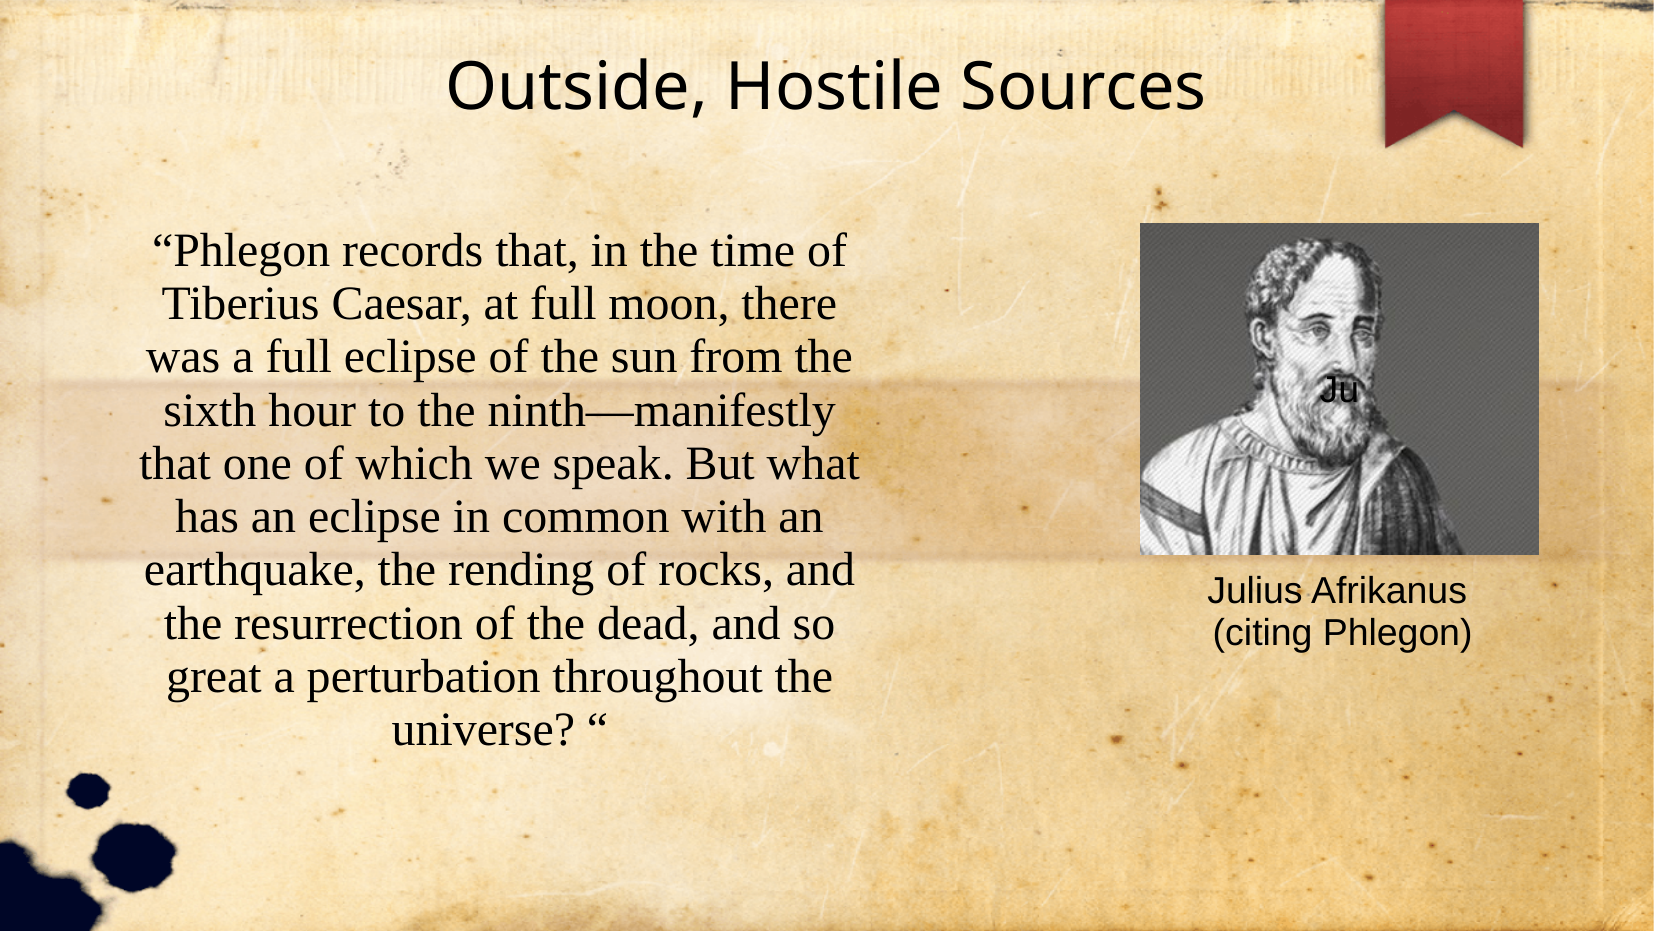

# Outside, Hostile Sources
“Phlegon records that, in the time of Tiberius Caesar, at full moon, there was a full eclipse of the sun from the sixth hour to the ninth—manifestly that one of which we speak. But what has an eclipse in common with an earthquake, the rending of rocks, and the resurrection of the dead, and so great a perturbation throughout the universe? “
Ju
Julius Afrikanus
(citing Phlegon)